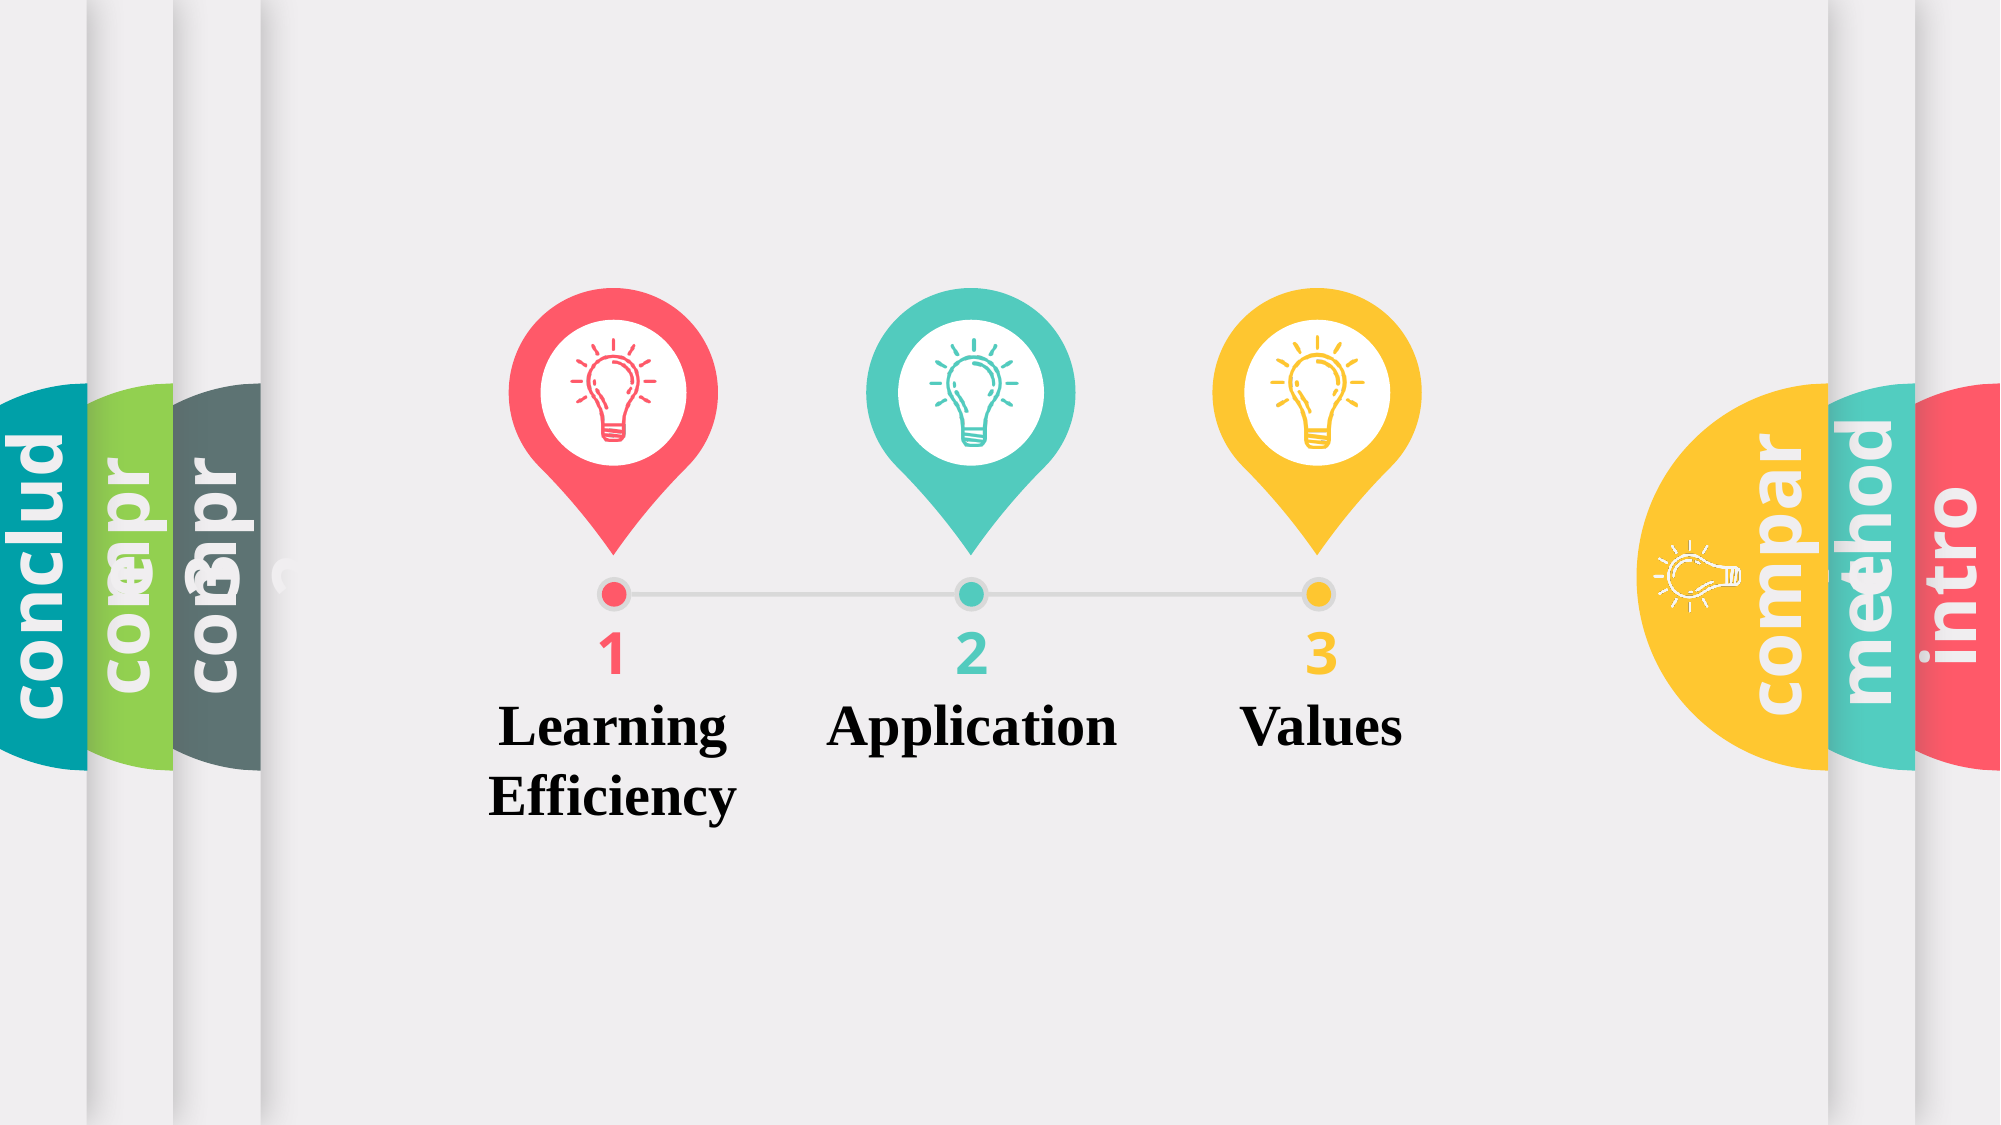

conclude
compr 2
compr 3
intro
method
compare
1
2
3
Learning Efficiency
Application
Values